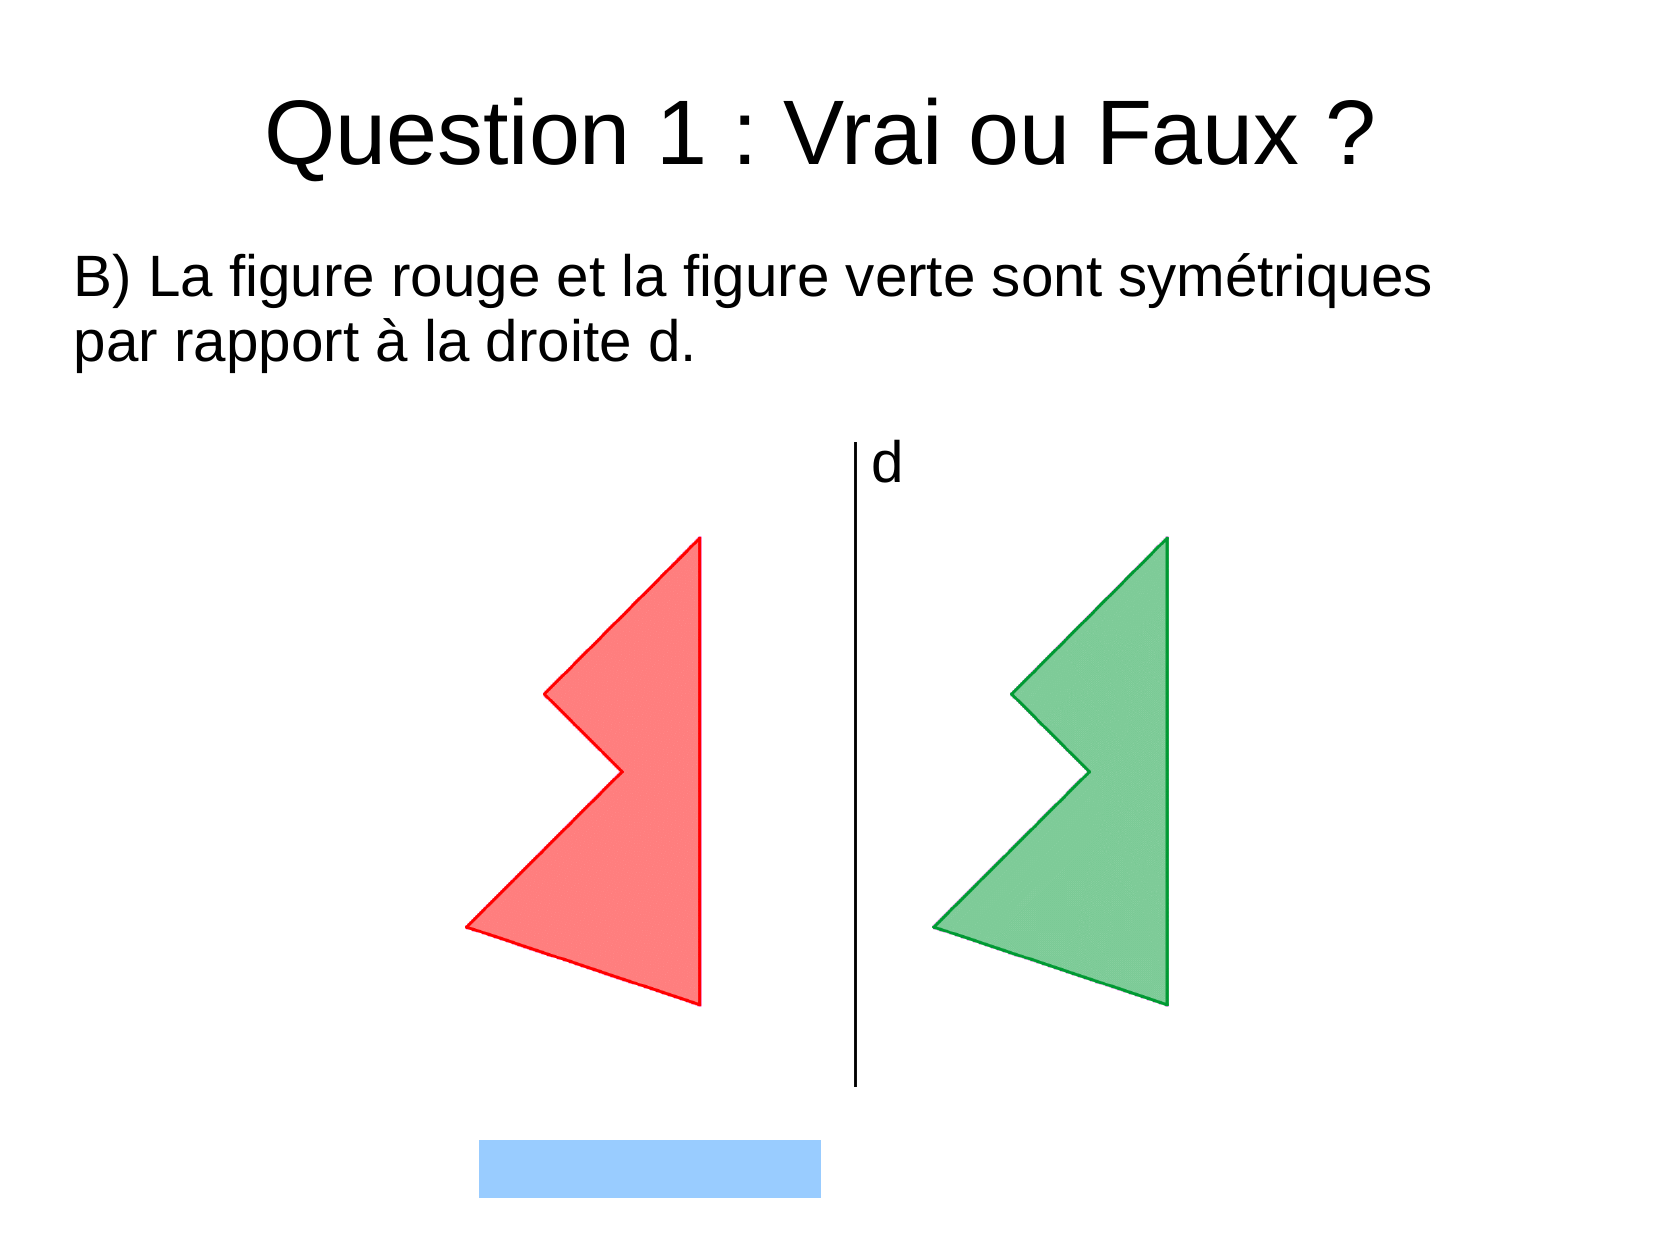

# Question 1 : Vrai ou Faux ?
B) La figure rouge et la figure verte sont symétriques par rapport à la droite d.
d
| |
| --- |